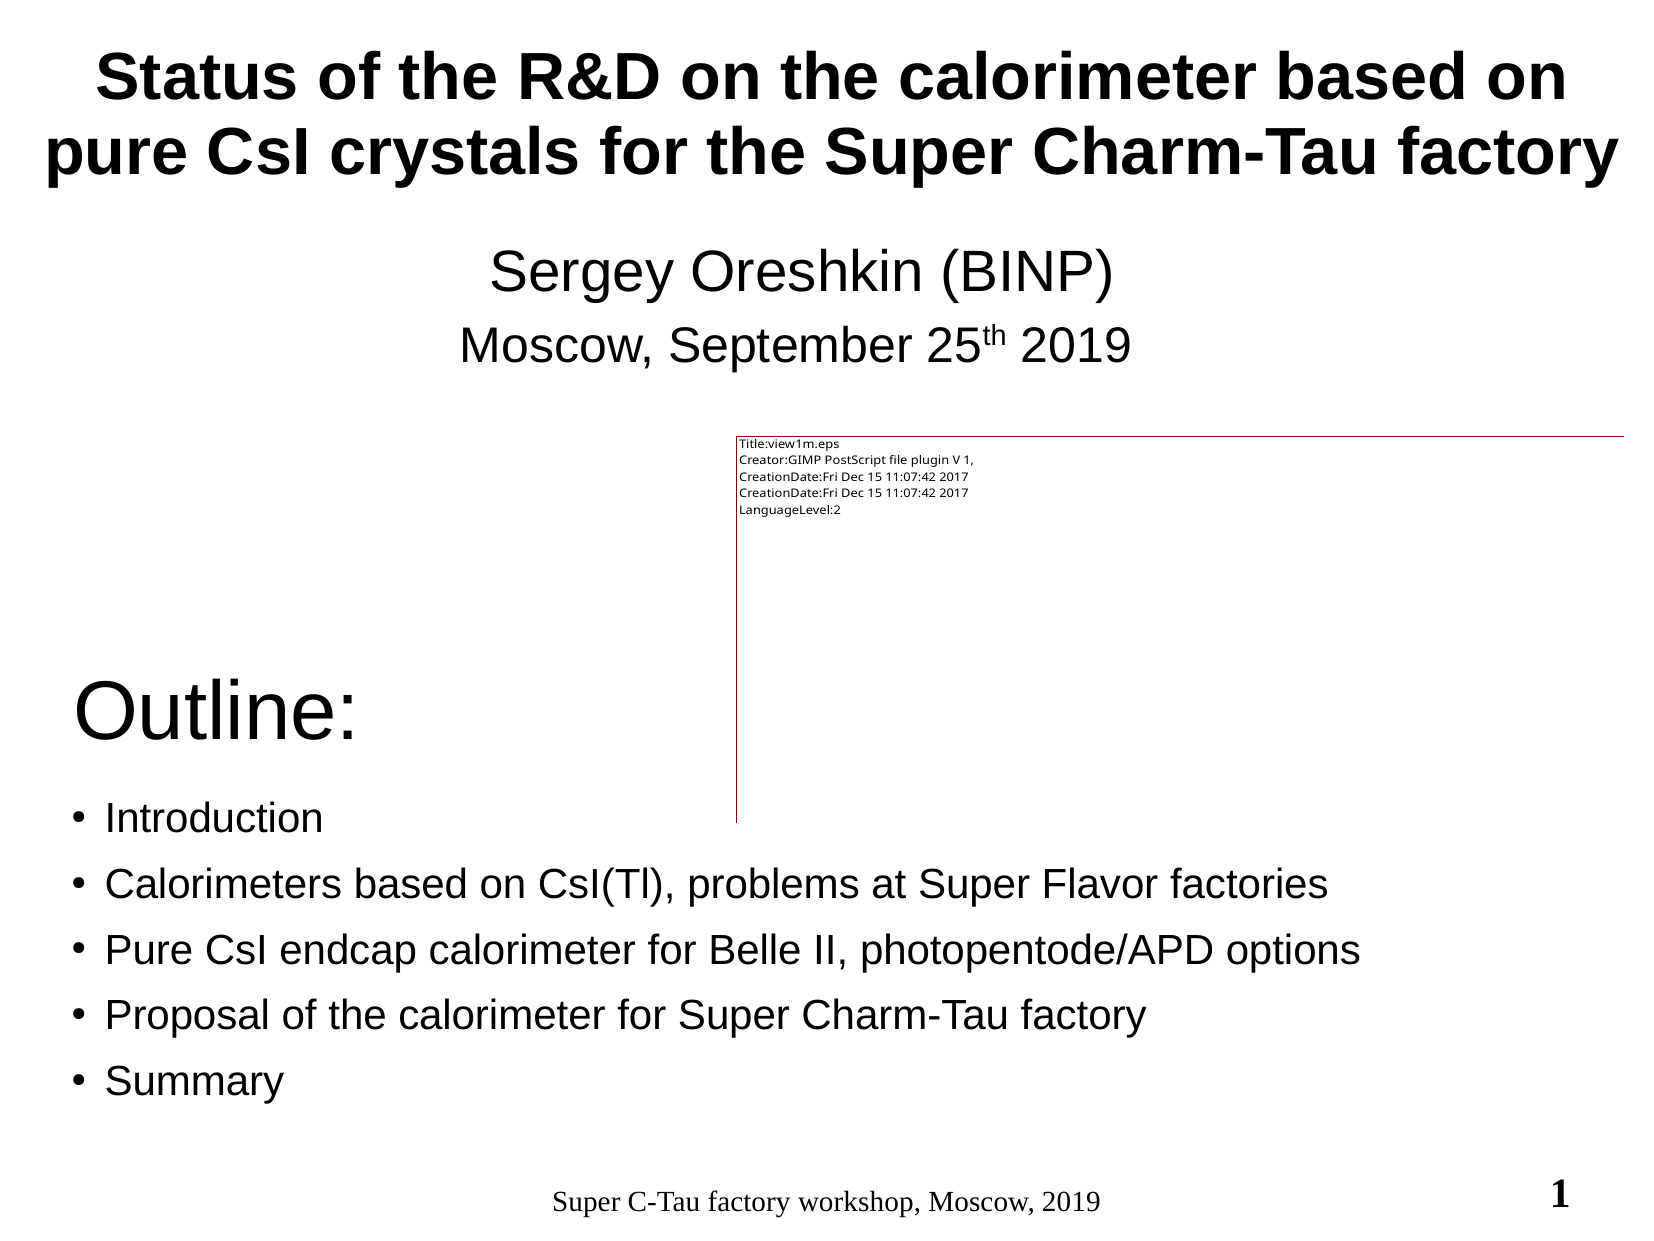

# Status of the R&D on the calorimeter based on pure CsI crystals for the Super Charm-Tau factory
Sergey Oreshkin (BINP)
Moscow, September 25th 2019
Outline:
Introduction
Calorimeters based on CsI(Tl), problems at Super Flavor factories
Pure CsI endcap calorimeter for Belle II, photopentode/APD options
Proposal of the calorimeter for Super Charm-Tau factory
Summary
1
Super C-Tau factory workshop, Moscow, 2019